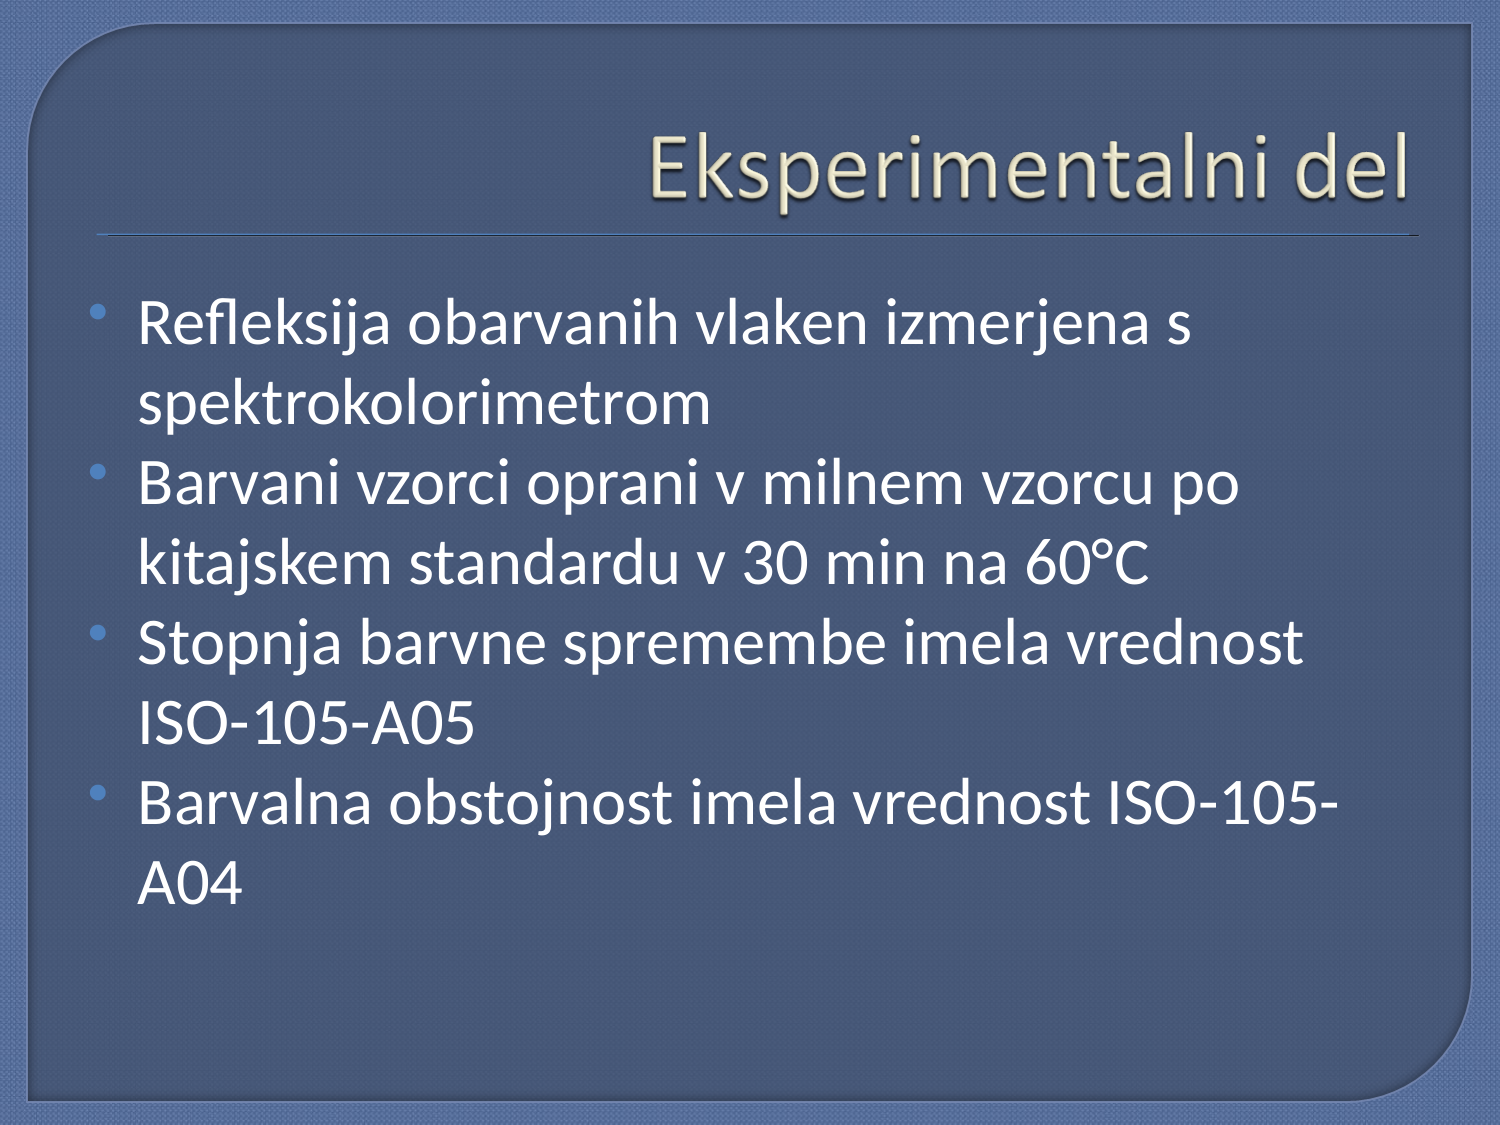

# Refleksija obarvanih vlaken izmerjena s spektrokolorimetrom
Barvani vzorci oprani v milnem vzorcu po kitajskem standardu v 30 min na 60°C
Stopnja barvne spremembe imela vrednost ISO-105-A05
Barvalna obstojnost imela vrednost ISO-105-A04